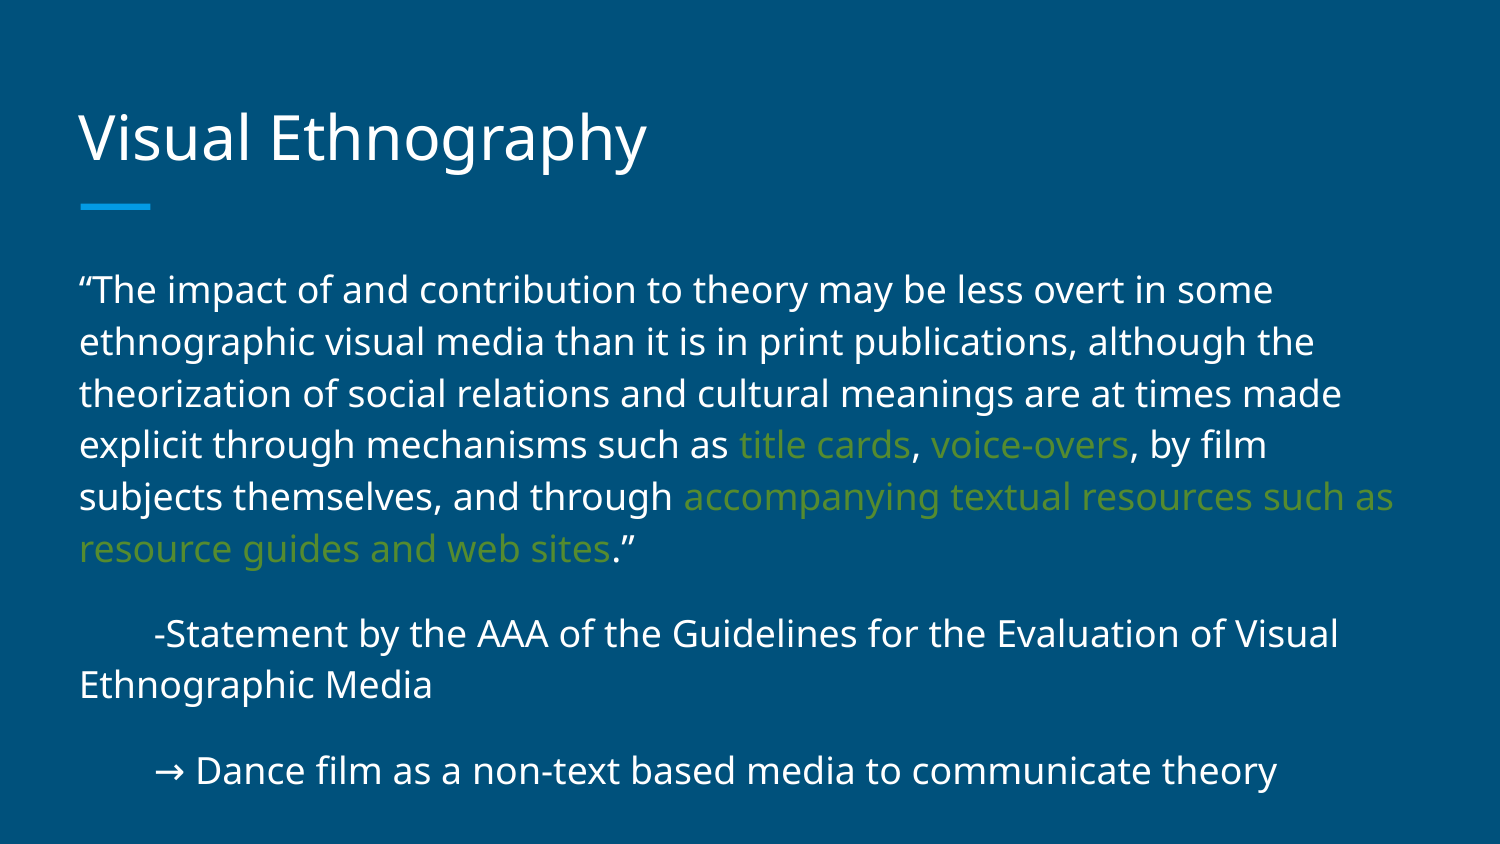

# Visual Ethnography
“The impact of and contribution to theory may be less overt in some ethnographic visual media than it is in print publications, although the theorization of social relations and cultural meanings are at times made explicit through mechanisms such as title cards, voice-overs, by film subjects themselves, and through accompanying textual resources such as resource guides and web sites.”
-Statement by the AAA of the Guidelines for the Evaluation of Visual Ethnographic Media
→ Dance film as a non-text based media to communicate theory